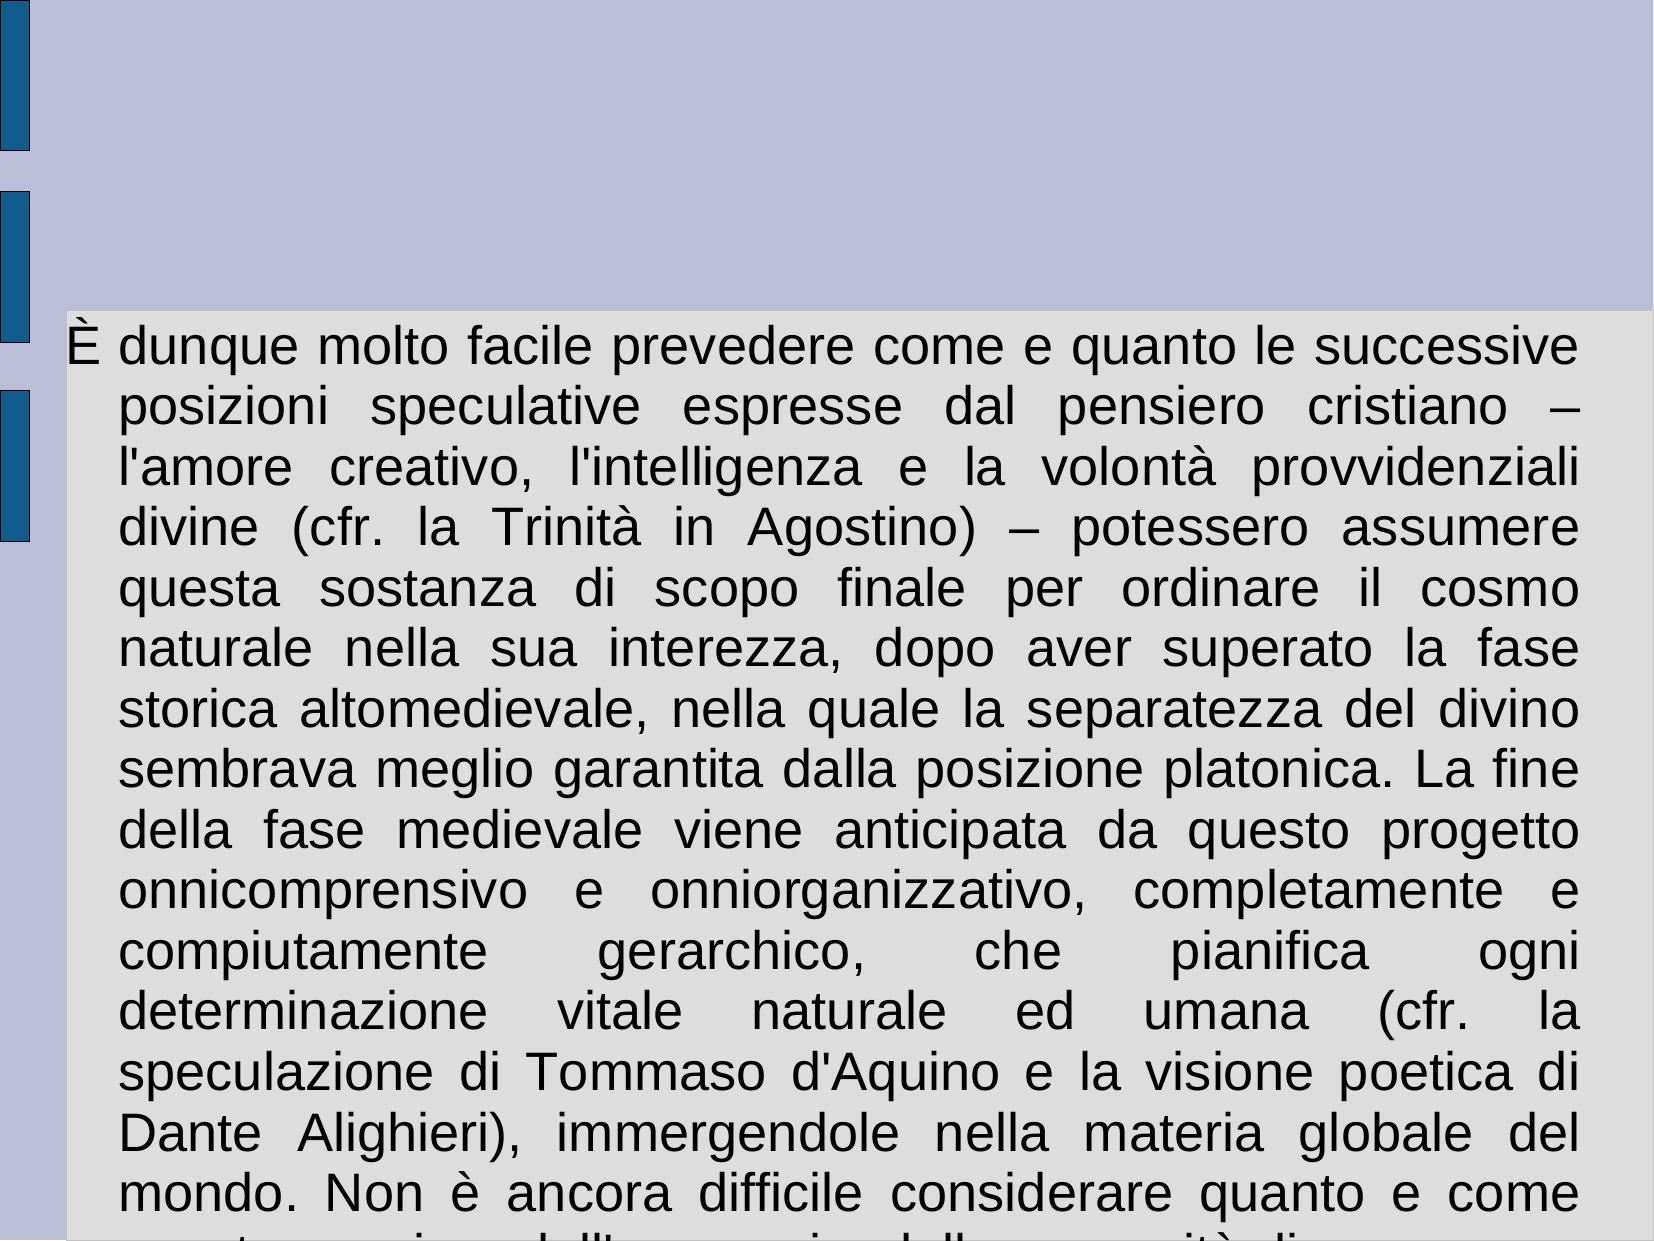

#
È dunque molto facile prevedere come e quanto le successive posizioni speculative espresse dal pensiero cristiano – l'amore creativo, l'intelligenza e la volontà provvidenziali divine (cfr. la Trinità in Agostino) – potessero assumere questa sostanza di scopo finale per ordinare il cosmo naturale nella sua interezza, dopo aver superato la fase storica altomedievale, nella quale la separatezza del divino sembrava meglio garantita dalla posizione platonica. La fine della fase medievale viene anticipata da questo progetto onnicomprensivo e onniorganizzativo, completamente e compiutamente gerarchico, che pianifica ogni determinazione vitale naturale ed umana (cfr. la speculazione di Tommaso d'Aquino e la visione poetica di Dante Alighieri), immergendole nella materia globale del mondo. Non è ancora difficile considerare quanto e come questo pensiero dell'egemonia, della necessità di